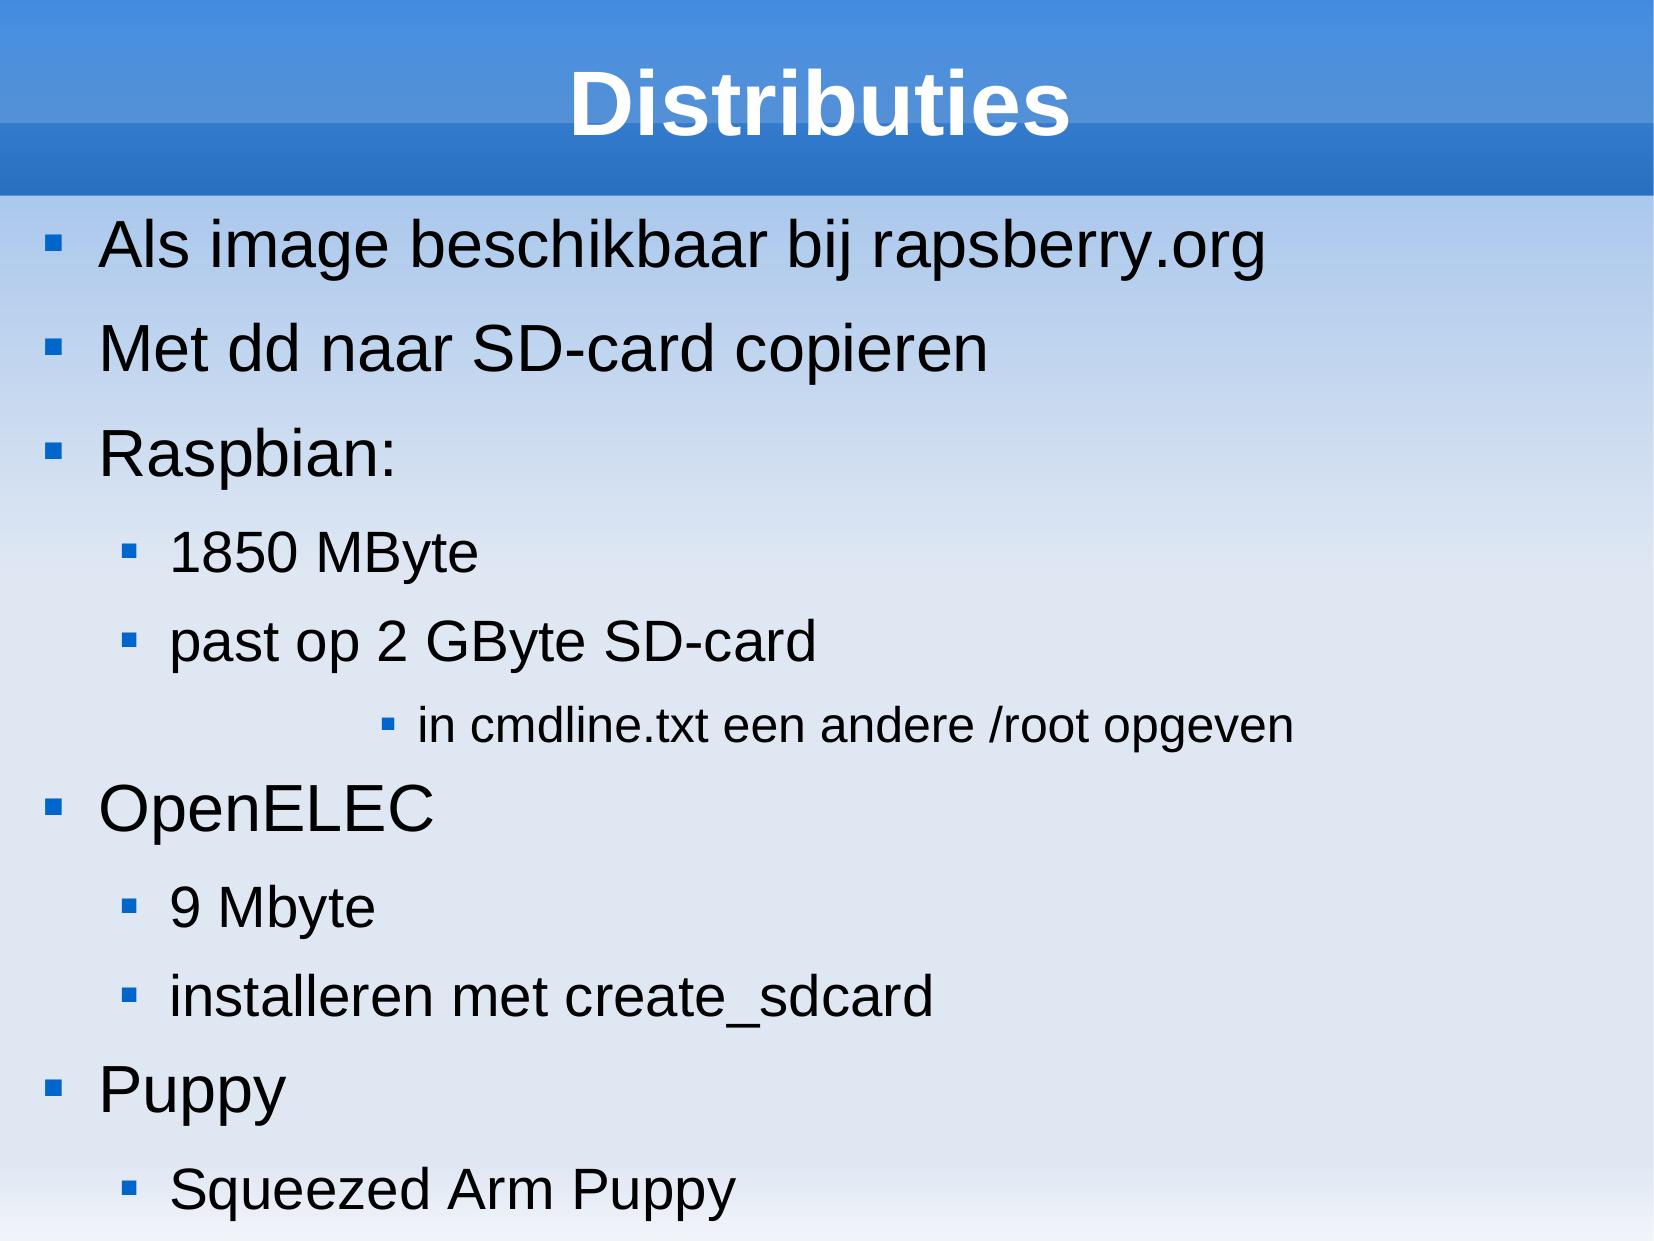

# Distributies
Als image beschikbaar bij rapsberry.org
Met dd naar SD-card copieren
Raspbian:
1850 MByte
past op 2 GByte SD-card
in cmdline.txt een andere /root opgeven
OpenELEC
9 Mbyte
installeren met create_sdcard
Puppy
Squeezed Arm Puppy